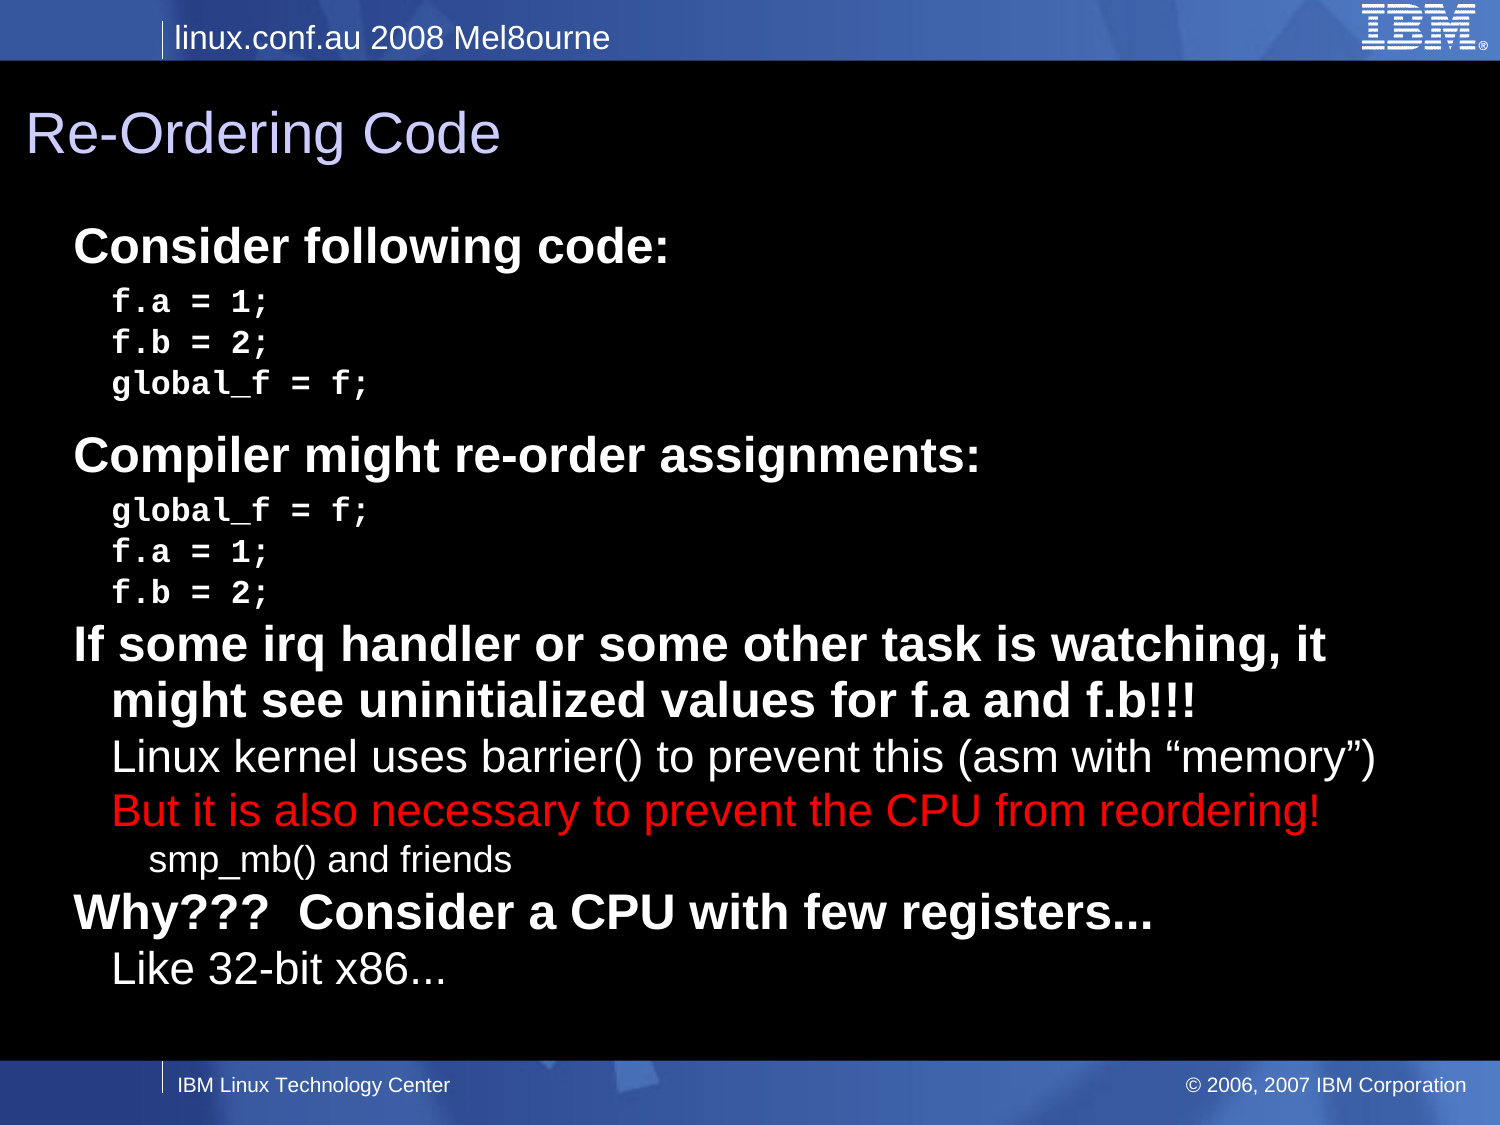

# Re-Ordering Code
Consider following code:
f.a = 1;
f.b = 2;
global_f = f;
Compiler might re-order assignments:
global_f = f;
f.a = 1;
f.b = 2;
If some irq handler or some other task is watching, it might see uninitialized values for f.a and f.b!!!
Linux kernel uses barrier() to prevent this (asm with “memory”)
But it is also necessary to prevent the CPU from reordering!
smp_mb() and friends
Why??? Consider a CPU with few registers...
Like 32-bit x86...